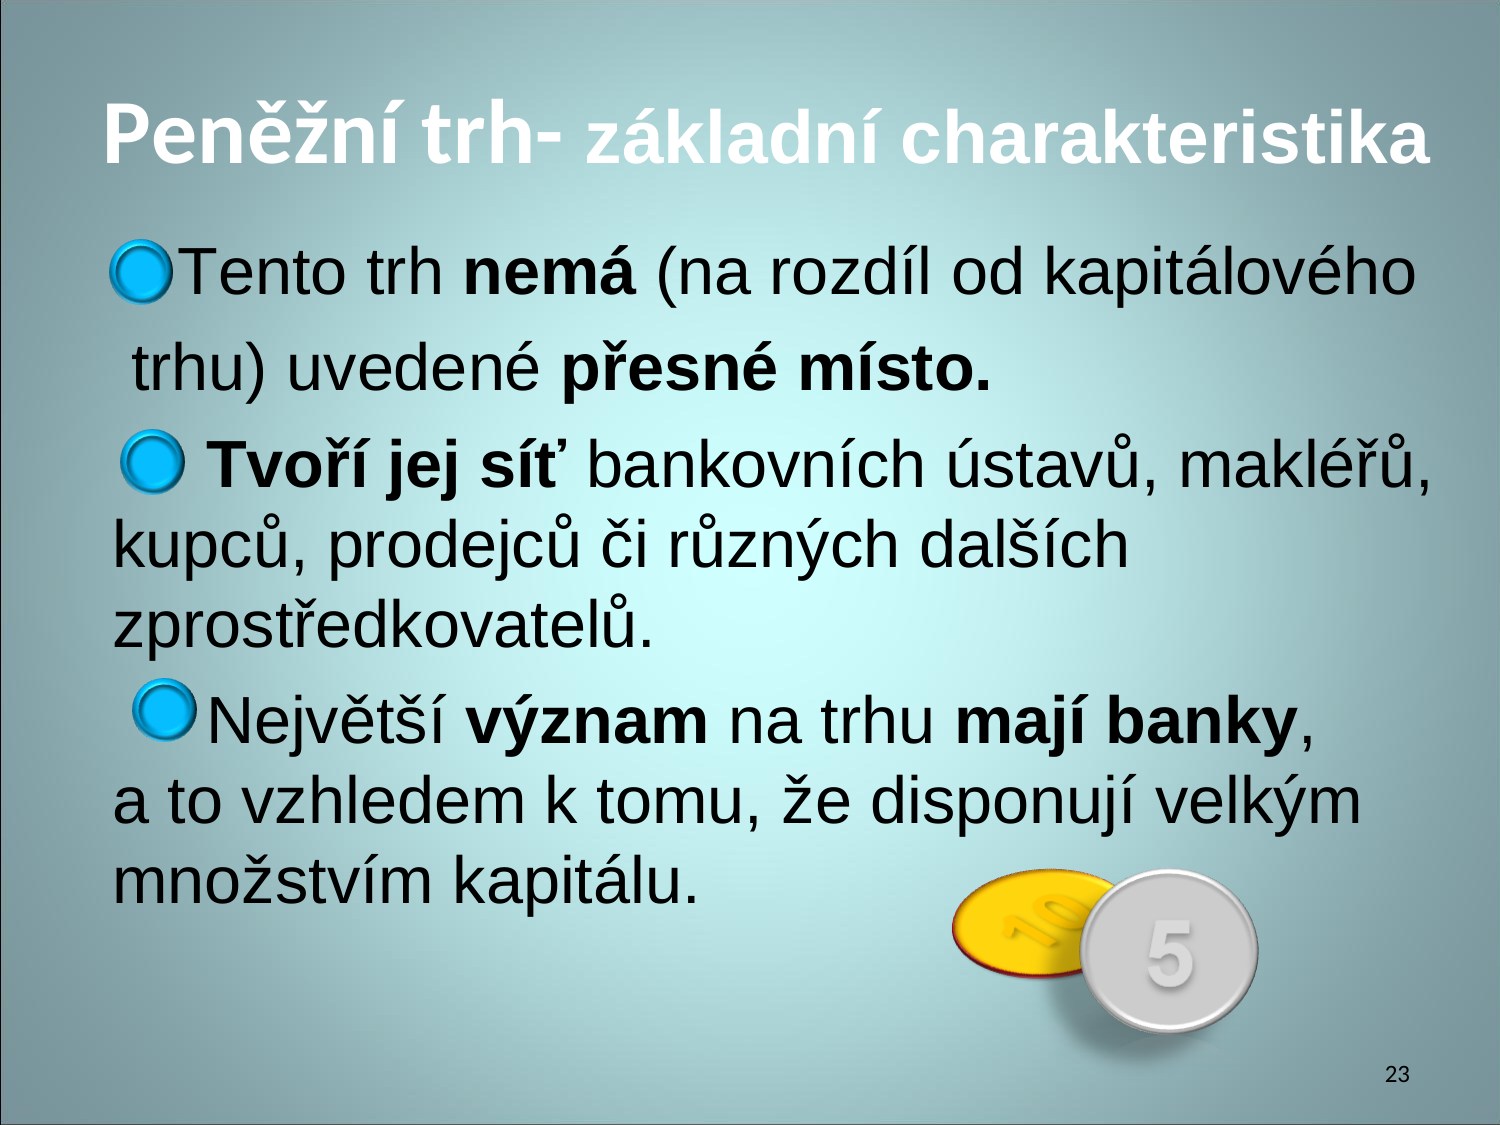

Peněžní trh- základní charakteristika
# Tento trh nemá (na rozdíl od kapitálového
trhu) uvedené přesné místo.
		Tvoří jej síť bankovních ústavů, makléřů, kupců, prodejců či různých dalších zprostředkovatelů.
		Největší význam na trhu mají banky,
a to vzhledem k tomu, že disponují velkým množstvím kapitálu.